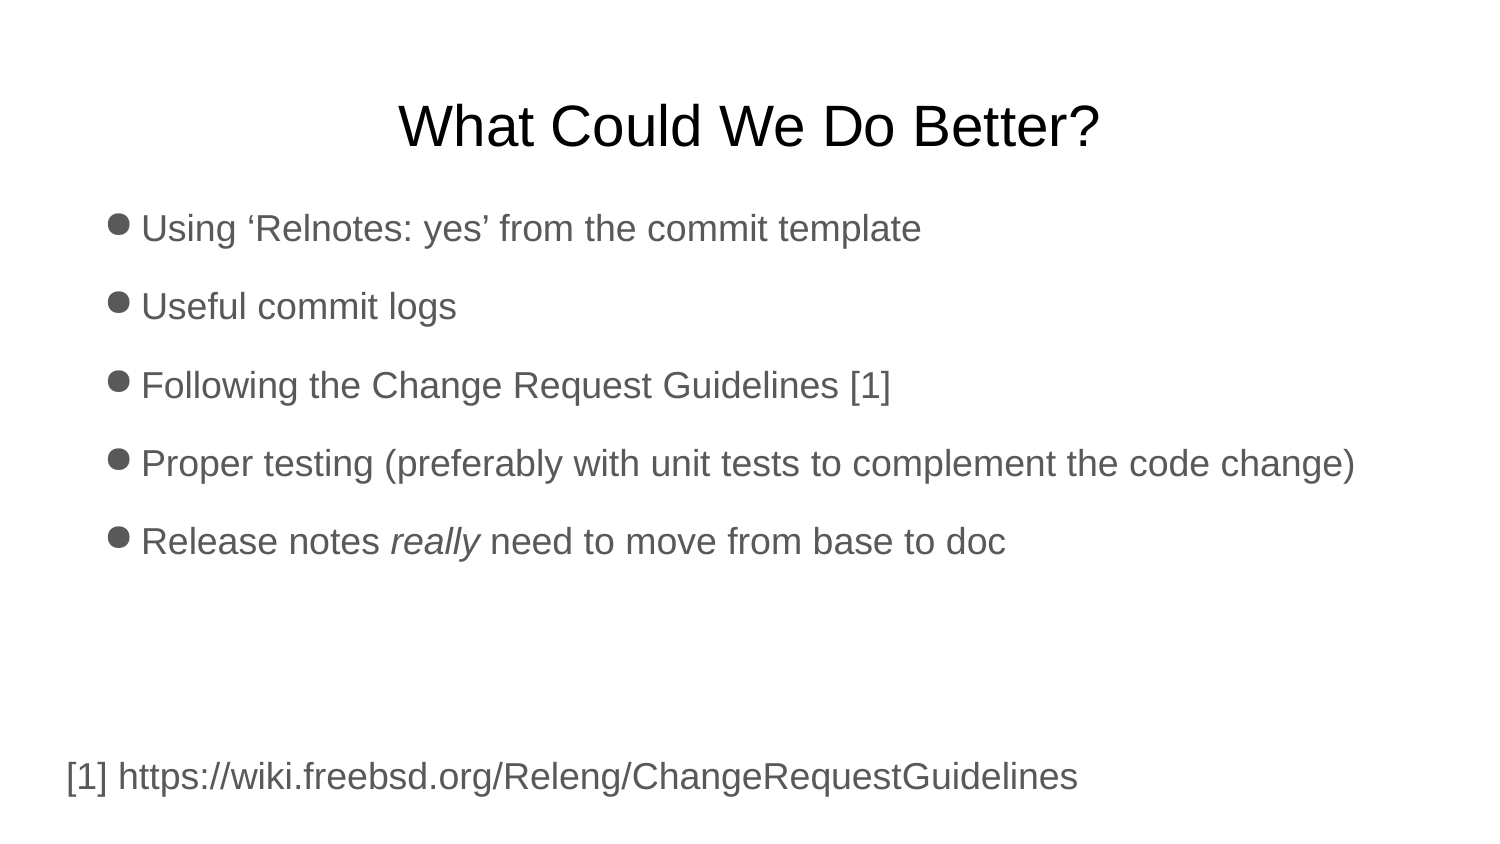

# What Could We Do Better?
Using ‘Relnotes: yes’ from the commit template
Useful commit logs
Following the Change Request Guidelines [1]
Proper testing (preferably with unit tests to complement the code change)
Release notes really need to move from base to doc
[1] https://wiki.freebsd.org/Releng/ChangeRequestGuidelines